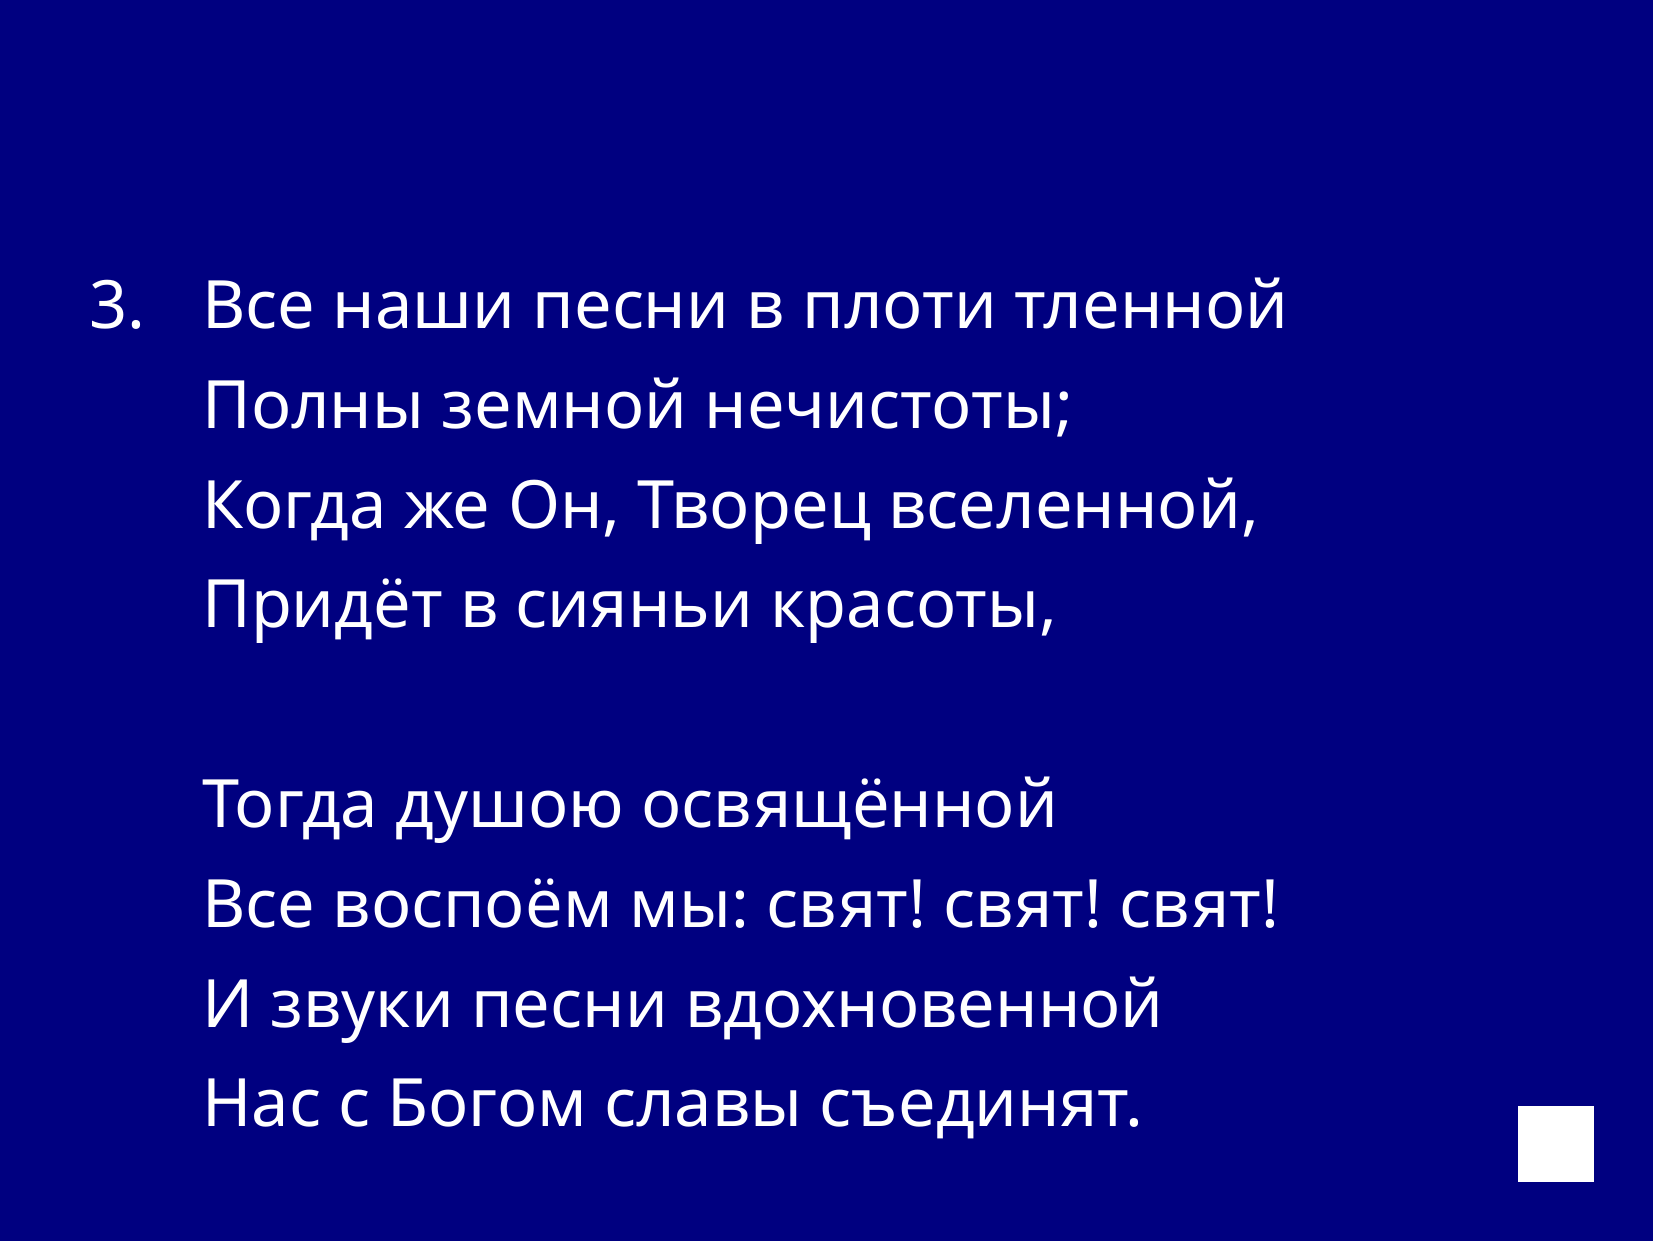

3.	Все наши песни в плоти тленной
	Полны земной нечистоты;
	Когда же Он, Творец вселенной,
	Придёт в сияньи красоты,
	Тогда душою освящённой
	Все воспоём мы: свят! свят! свят!
	И звуки песни вдохновенной
	Нас с Богом славы съединят.